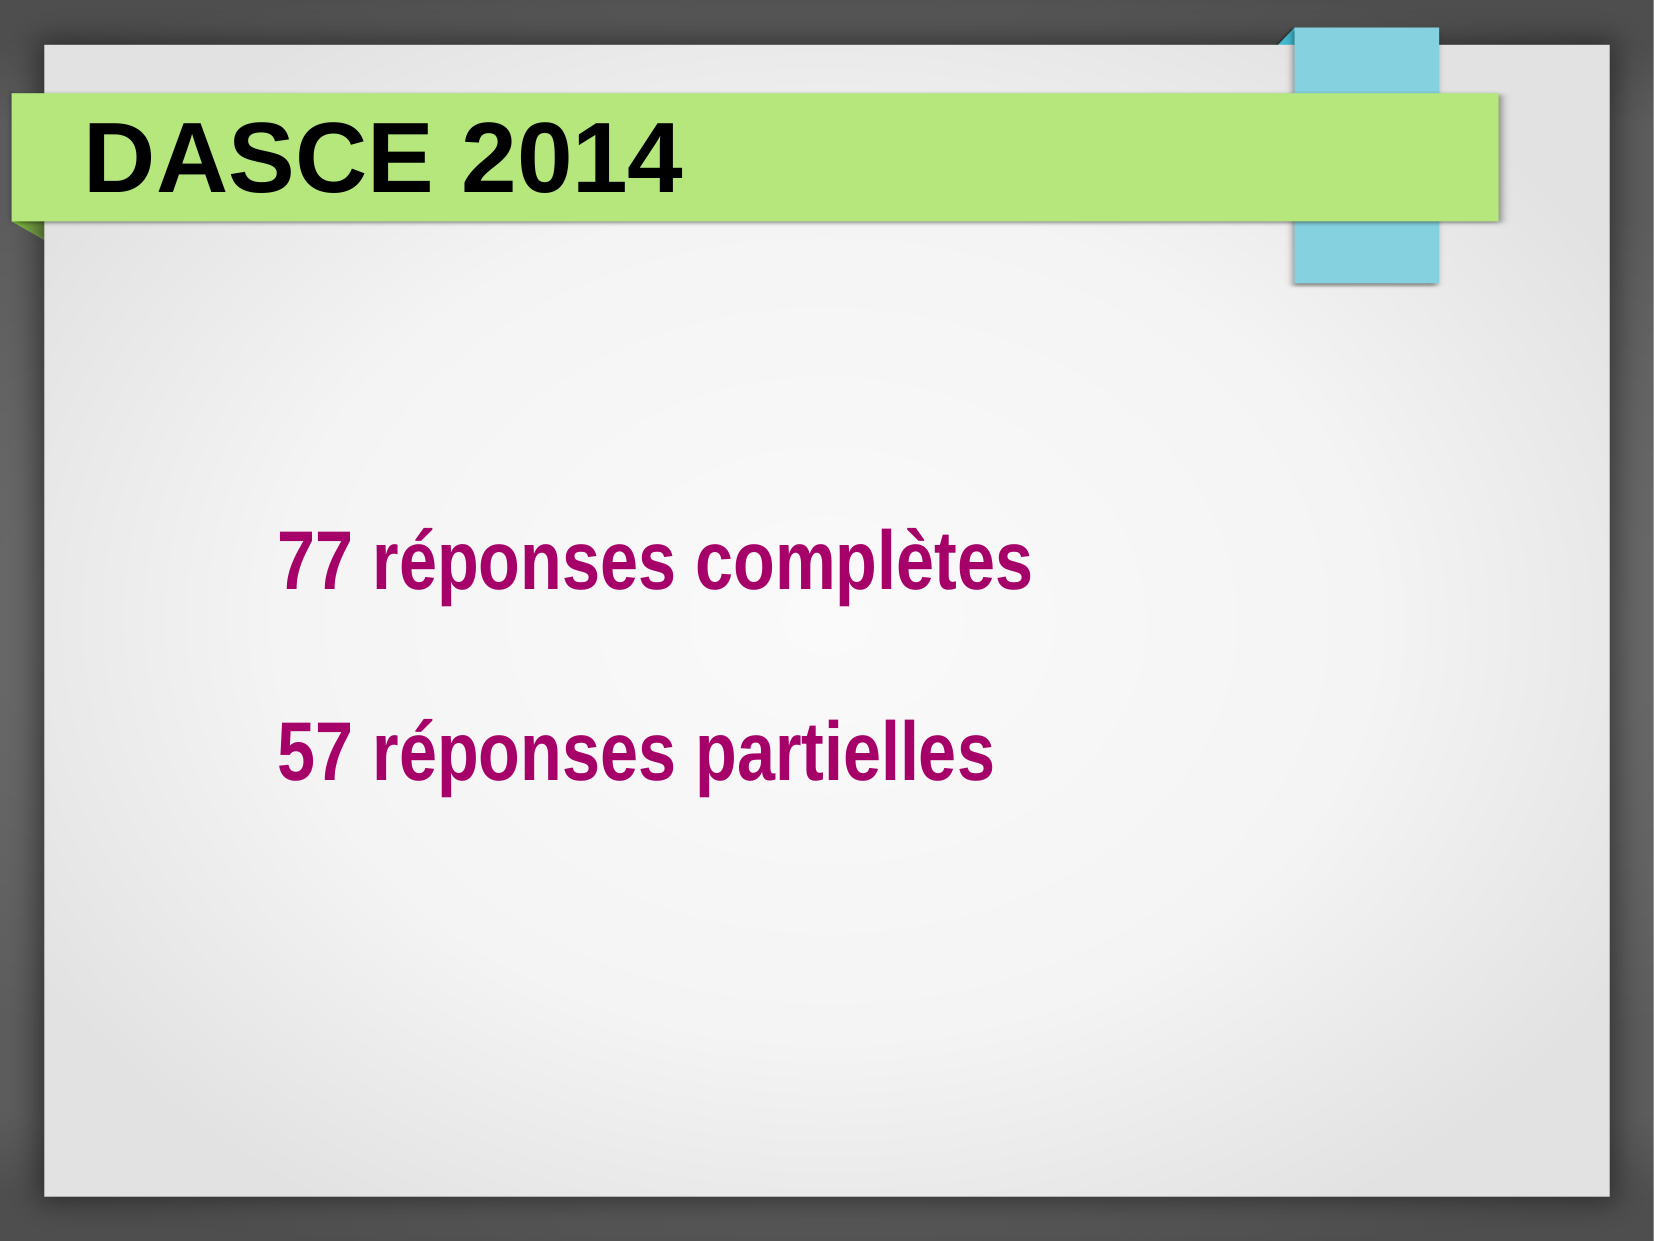

# DASCE 2014
77 réponses complètes
57 réponses partielles